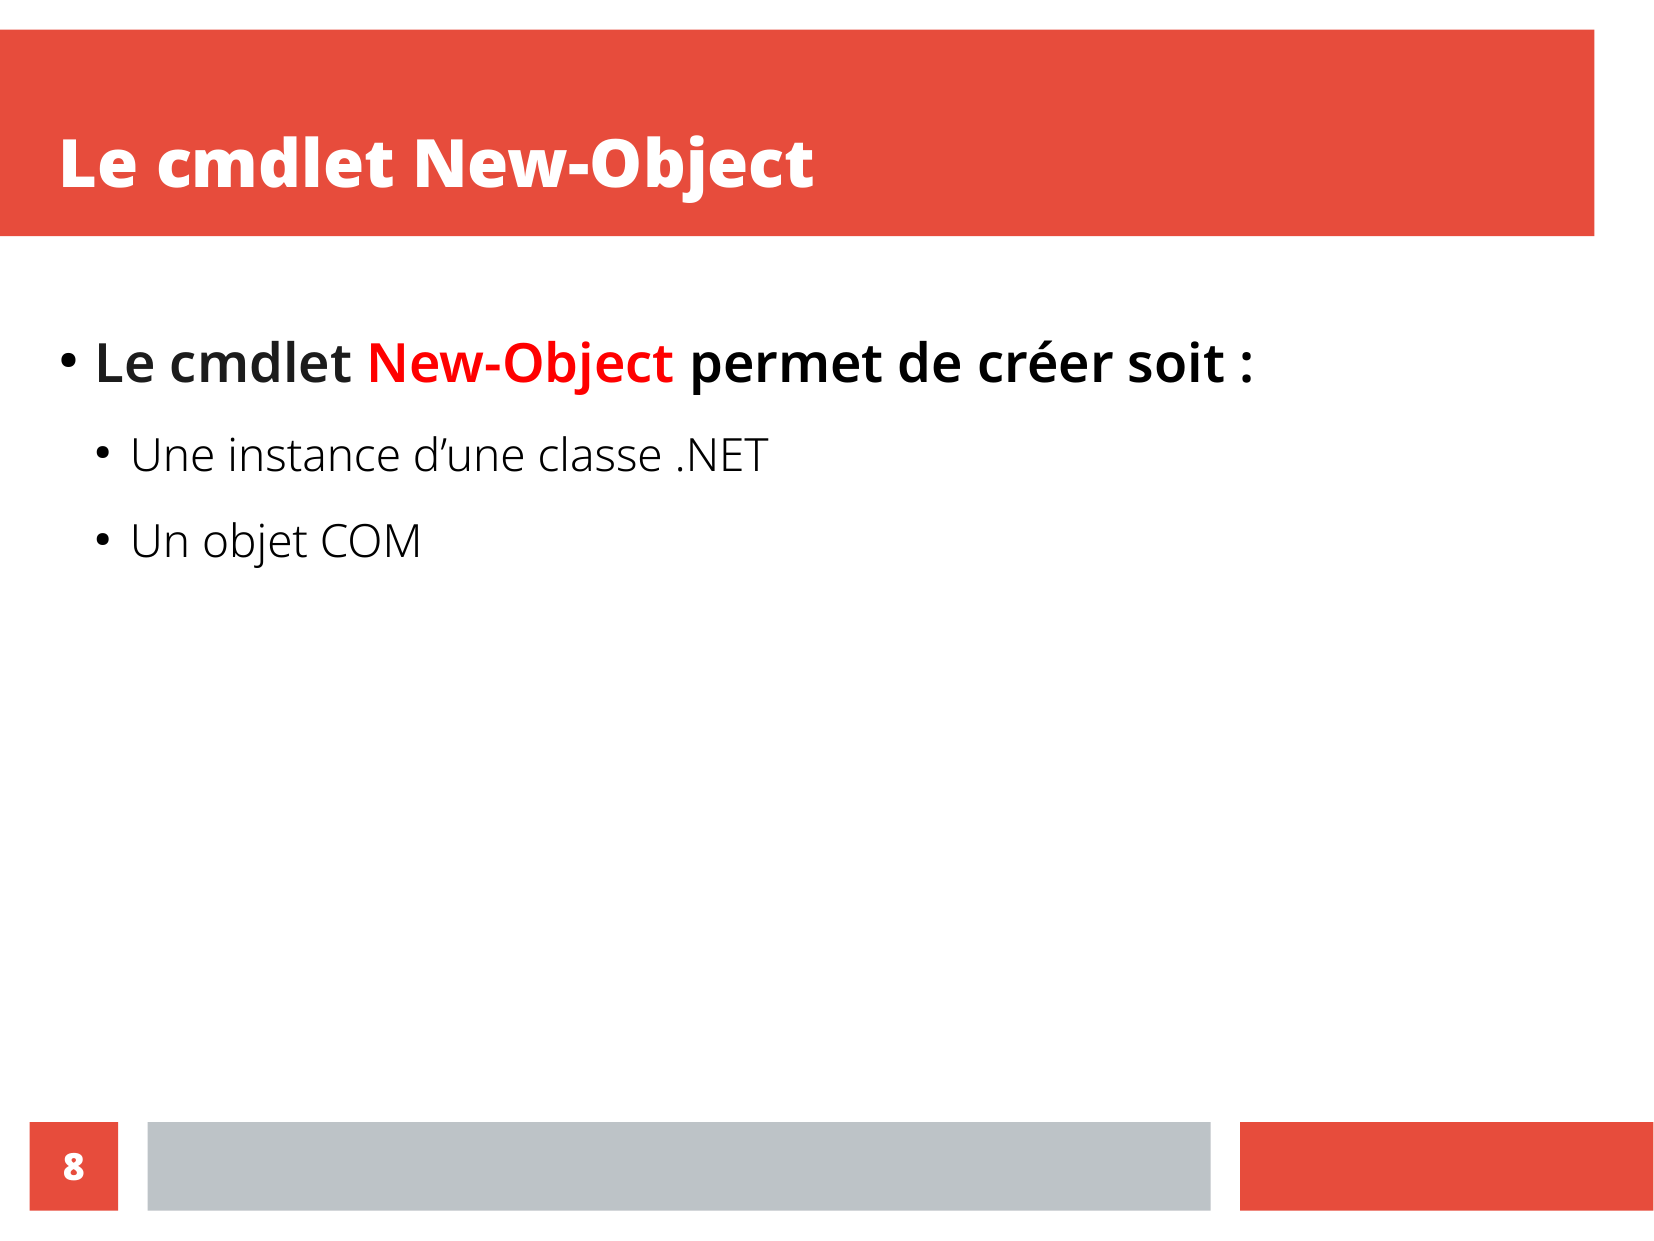

# Le cmdlet New-Object
Le cmdlet New-Object permet de créer soit :
Une instance d’une classe .NET
Un objet COM
8